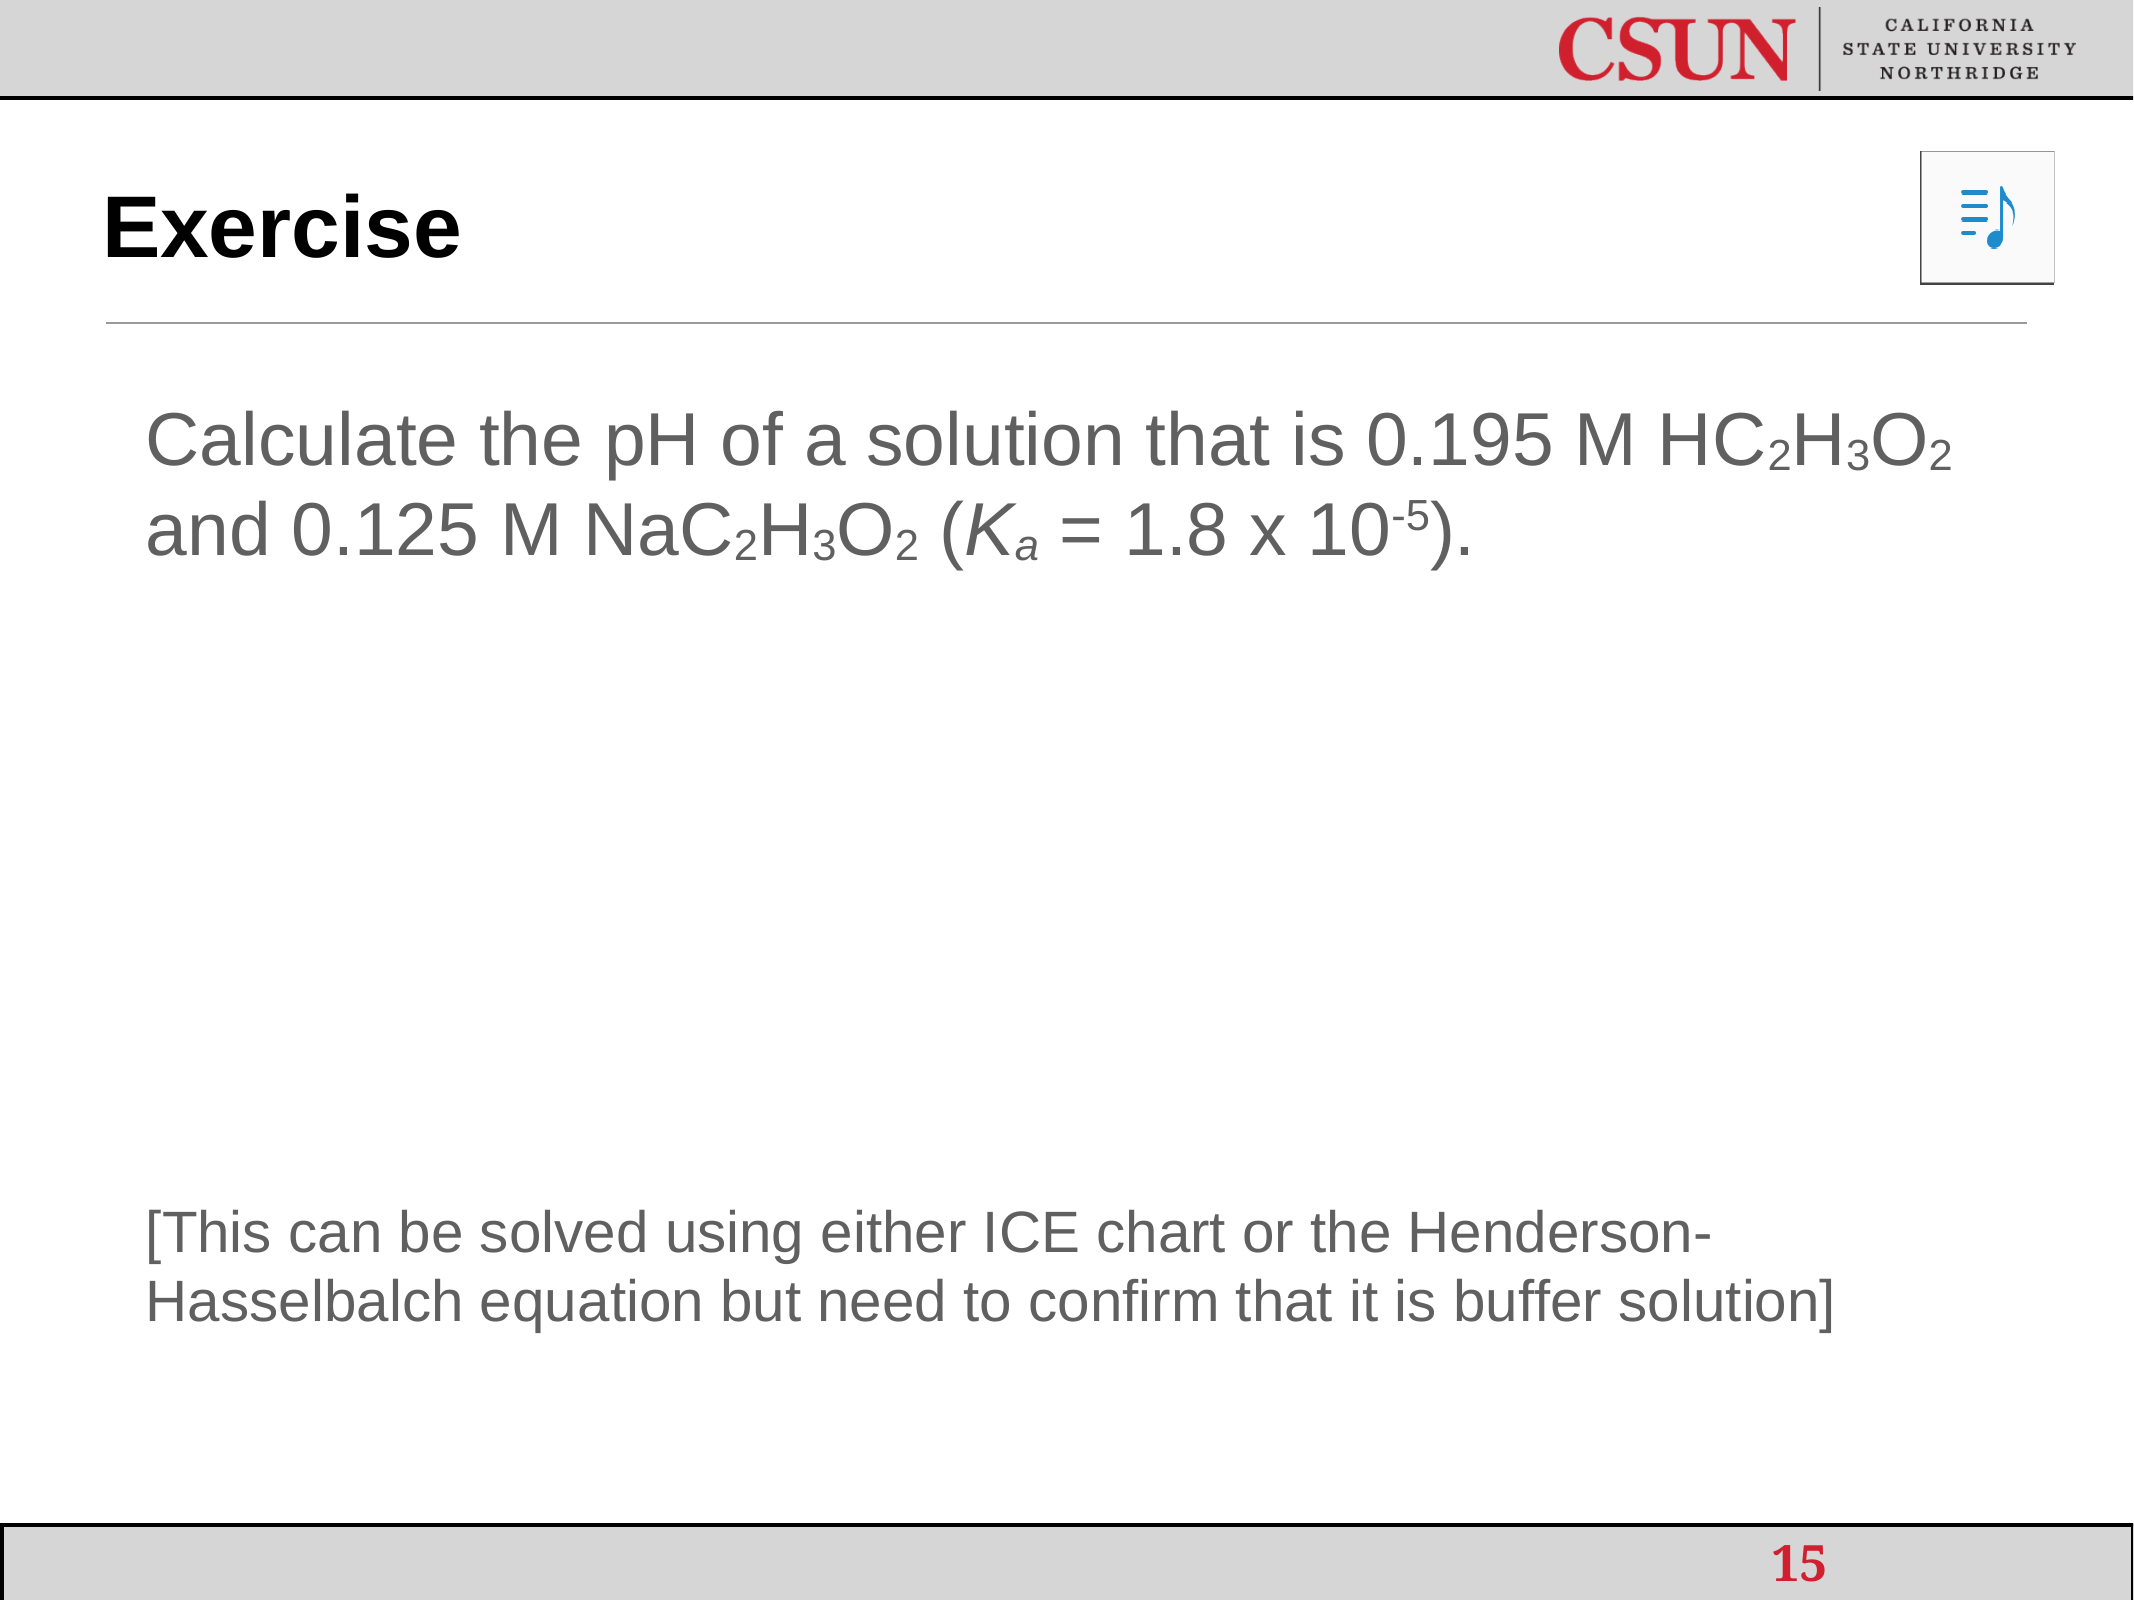

# Exercise
Calculate the pH of a solution that is 0.195 M HC2H3O2 and 0.125 M NaC2H3O2 (Ka = 1.8 x 10-5).
[This can be solved using either ICE chart or the Henderson-Hasselbalch equation but need to confirm that it is buffer solution]
15